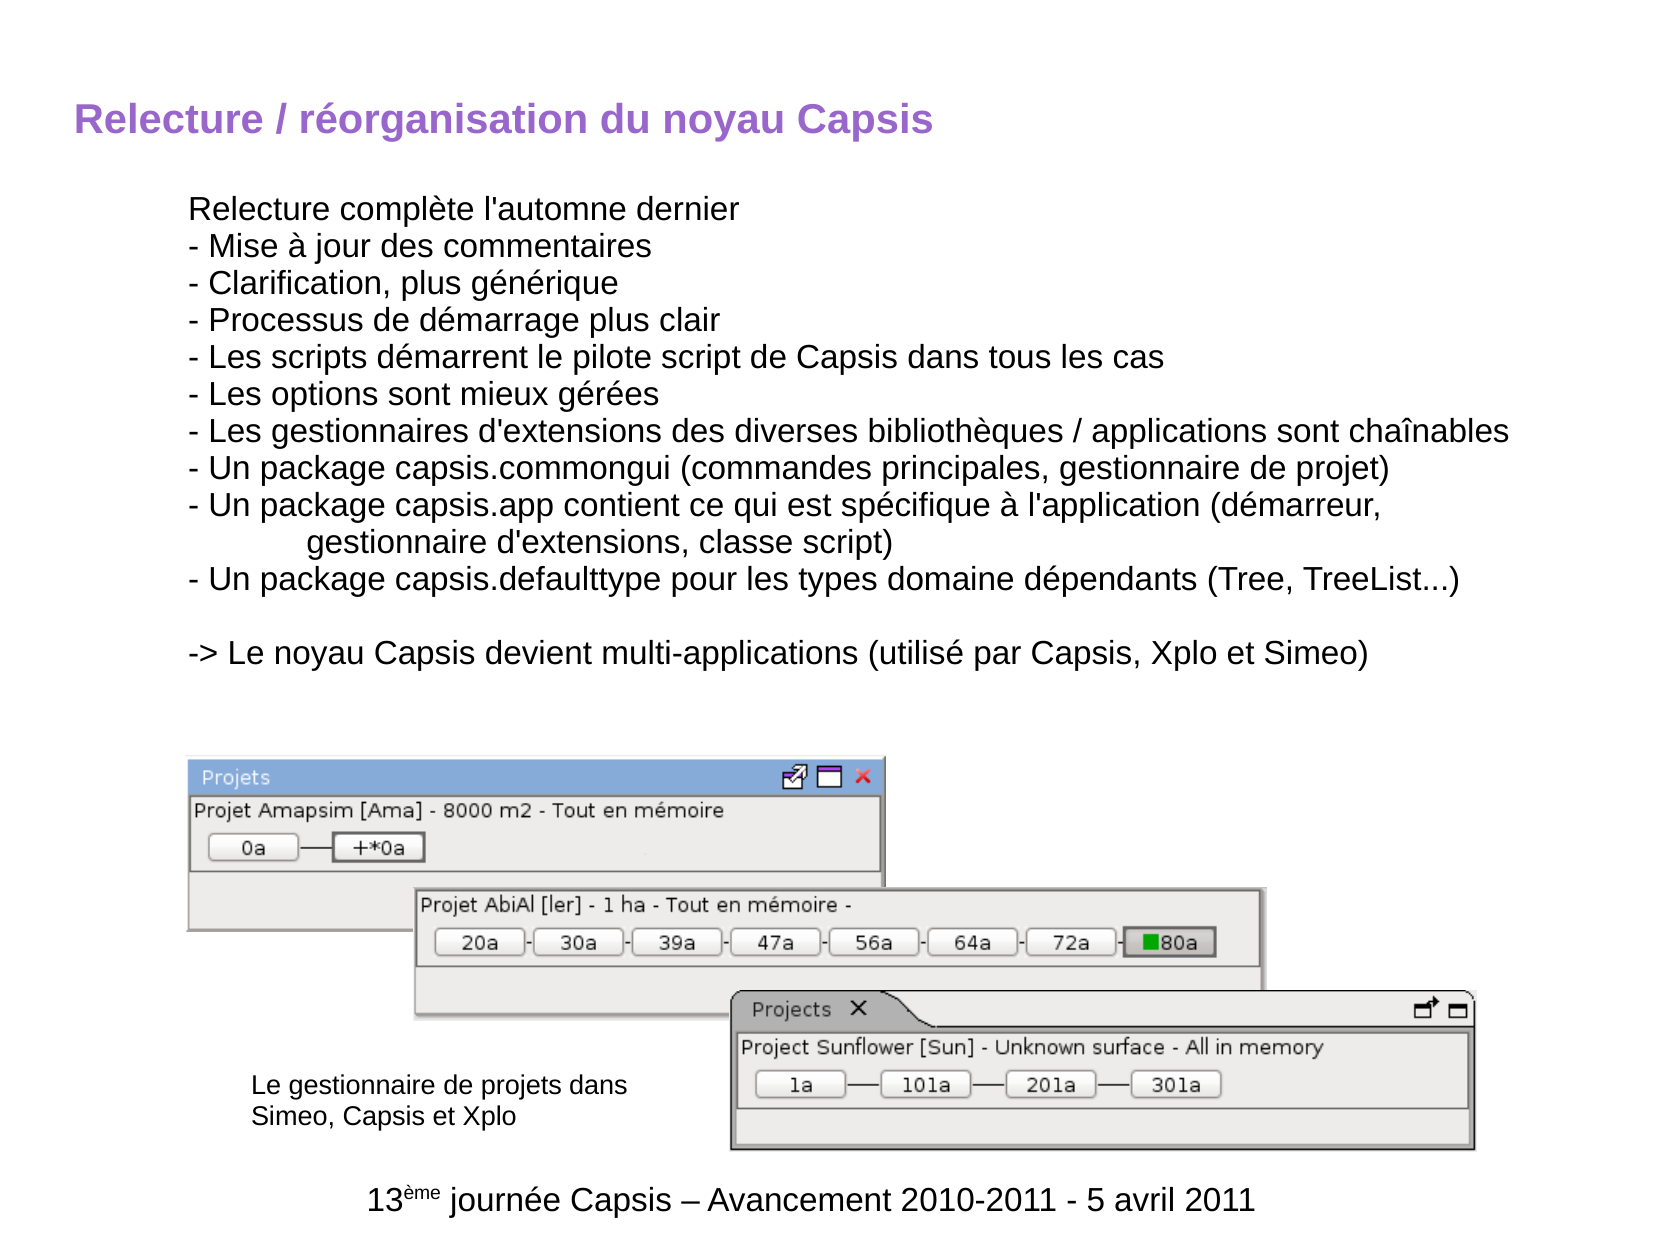

Relecture / réorganisation du noyau Capsis
Relecture complète l'automne dernier
- Mise à jour des commentaires
- Clarification, plus générique
- Processus de démarrage plus clair
- Les scripts démarrent le pilote script de Capsis dans tous les cas
- Les options sont mieux gérées
- Les gestionnaires d'extensions des diverses bibliothèques / applications sont chaînables
- Un package capsis.commongui (commandes principales, gestionnaire de projet)
- Un package capsis.app contient ce qui est spécifique à l'application (démarreur, gestionnaire d'extensions, classe script)
- Un package capsis.defaulttype pour les types domaine dépendants (Tree, TreeList...)
-> Le noyau Capsis devient multi-applications (utilisé par Capsis, Xplo et Simeo)
Le gestionnaire de projets dans Simeo, Capsis et Xplo